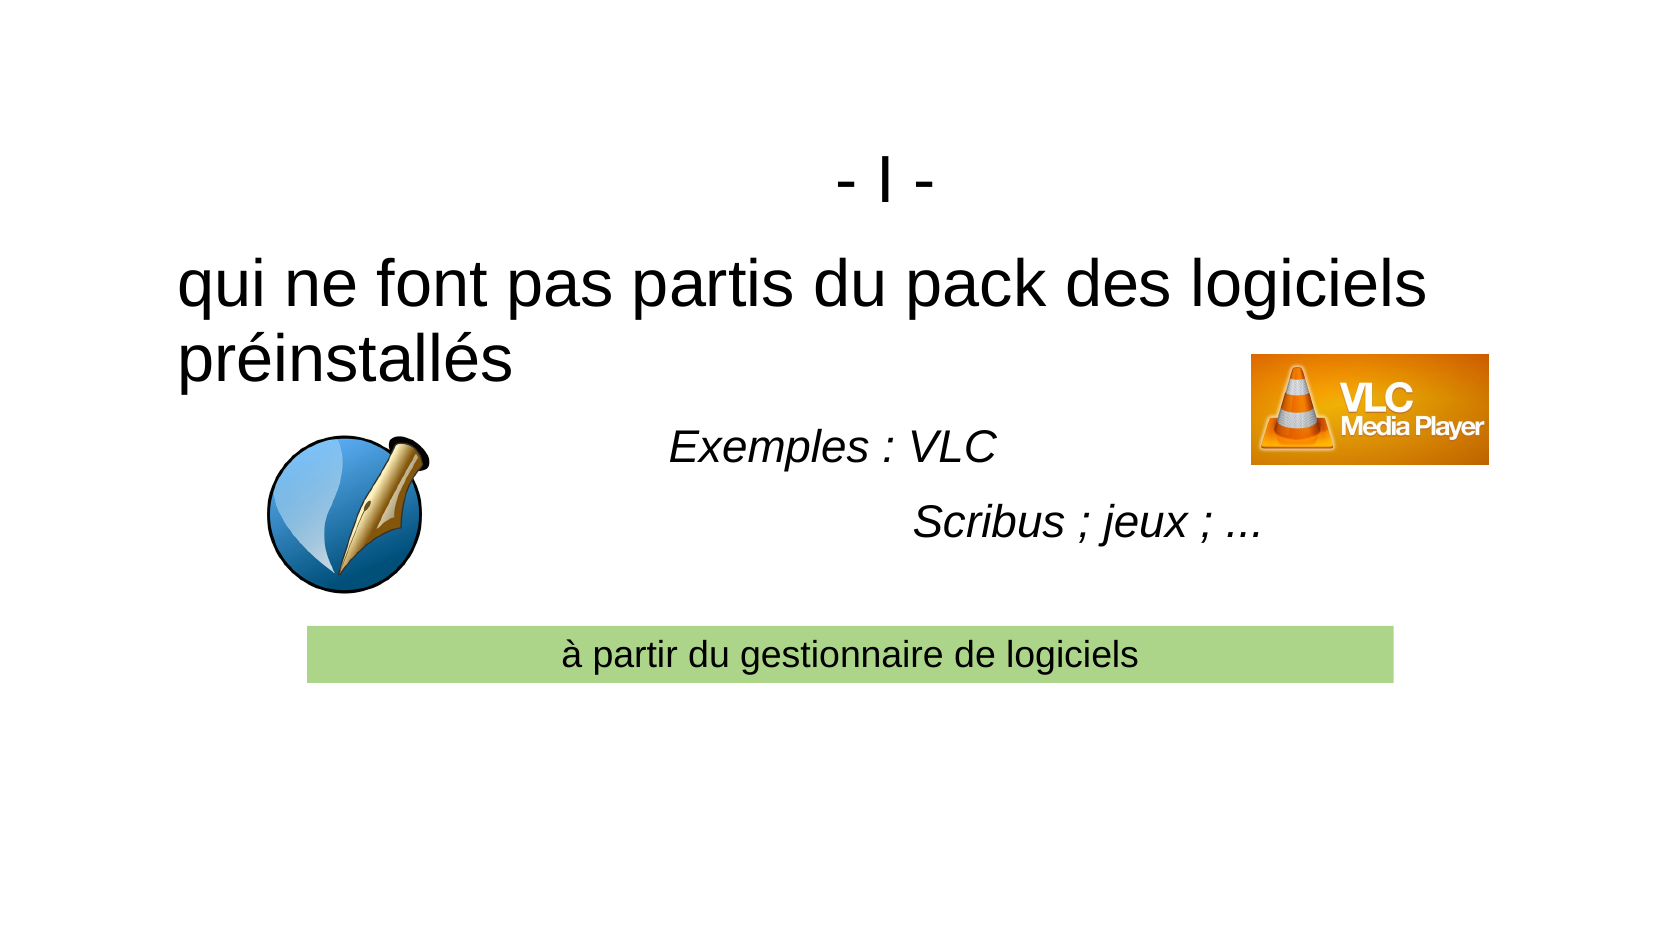

# - I -
qui ne font pas partis du pack des logiciels préinstallés
Exemples : VLC
Scribus ; jeux ; ...
à partir du gestionnaire de logiciels